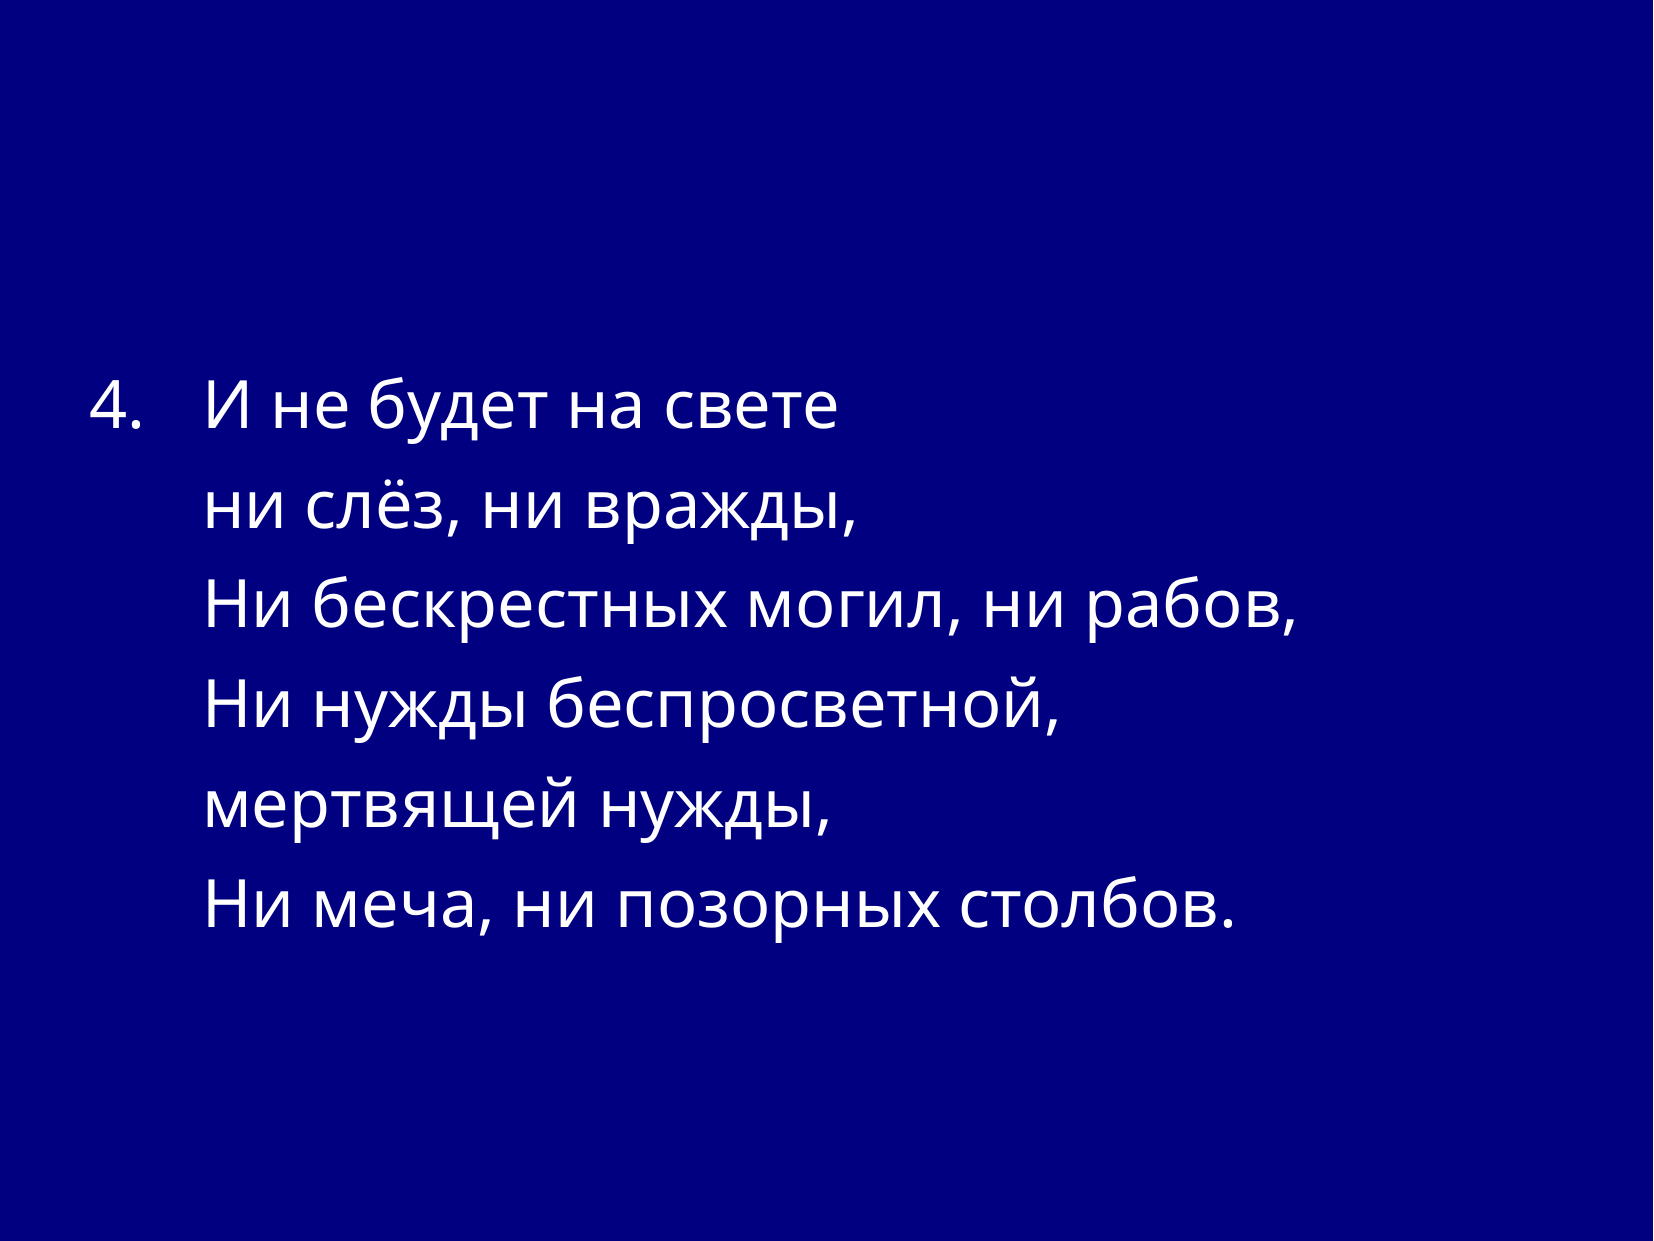

4.	И не будет на свете
	ни слёз, ни вражды,
	Ни бескрестных могил, ни рабов,
	Ни нужды беспросветной,
	мертвящей нужды,
	Ни меча, ни позорных столбов.